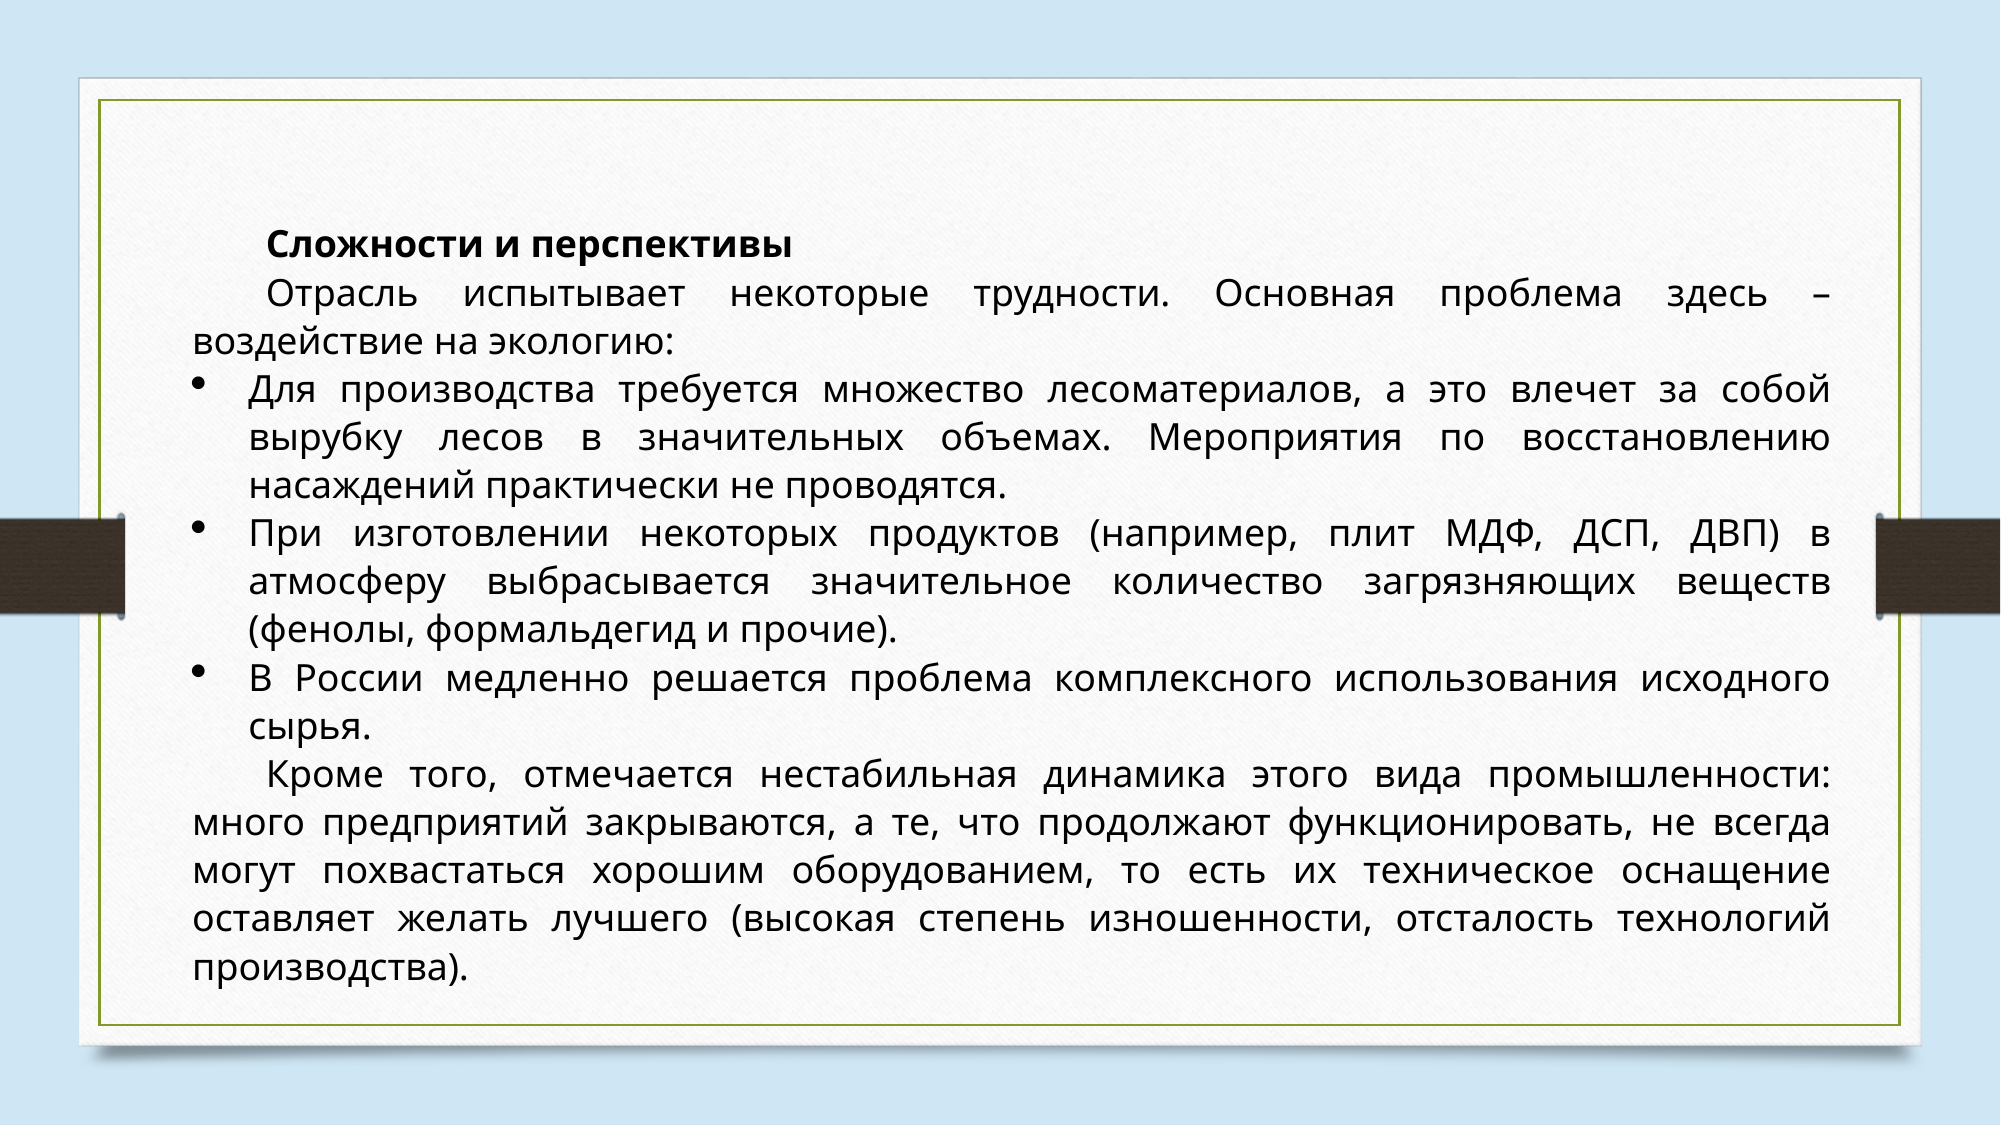

Сложности и перспективы
Отрасль испытывает некоторые трудности. Основная проблема здесь – воздействие на экологию:
Для производства требуется множество лесоматериалов, а это влечет за собой вырубку лесов в значительных объемах. Мероприятия по восстановлению насаждений практически не проводятся.
При изготовлении некоторых продуктов (например, плит МДФ, ДСП, ДВП) в атмосферу выбрасывается значительное количество загрязняющих веществ (фенолы, формальдегид и прочие).
В России медленно решается проблема комплексного использования исходного сырья.
Кроме того, отмечается нестабильная динамика этого вида промышленности: много предприятий закрываются, а те, что продолжают функционировать, не всегда могут похвастаться хорошим оборудованием, то есть их техническое оснащение оставляет желать лучшего (высокая степень изношенности, отсталость технологий производства).